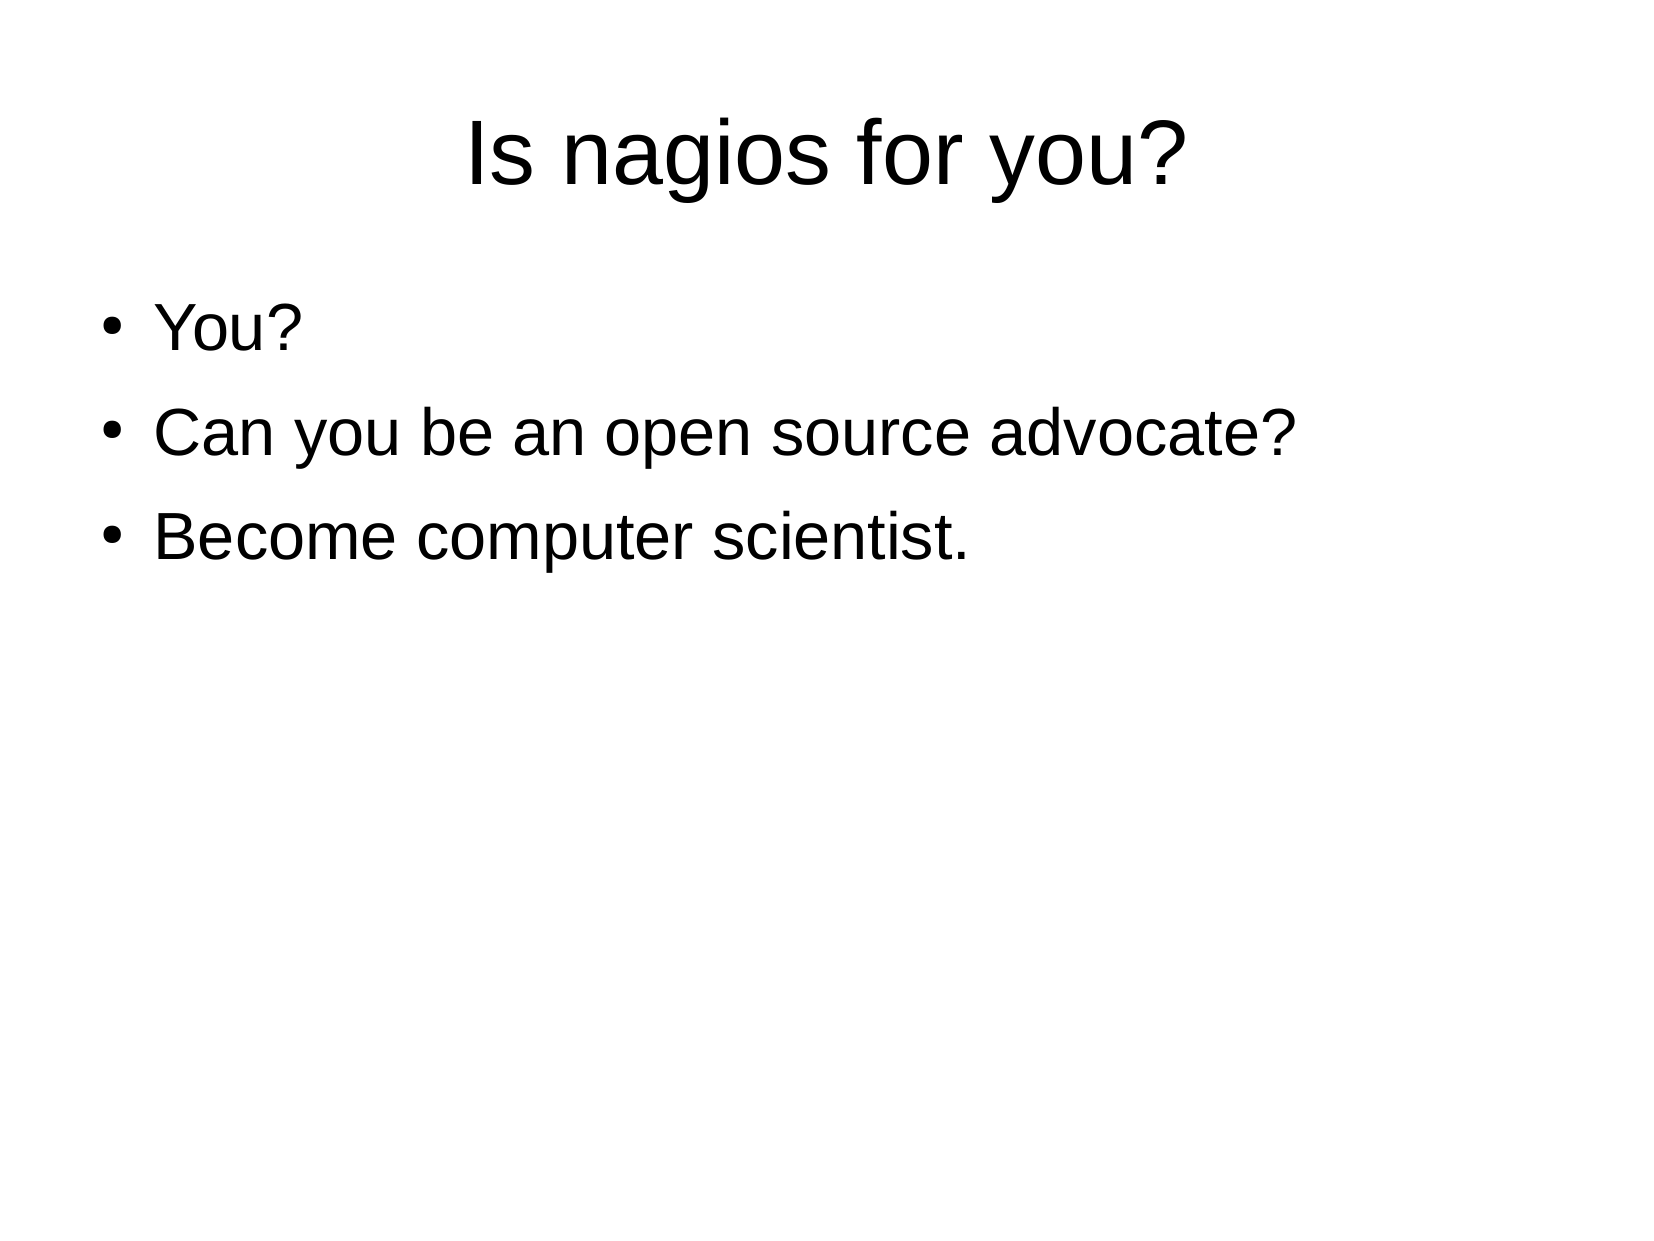

# Is nagios for you?
You?
Can you be an open source advocate?
Become computer scientist.